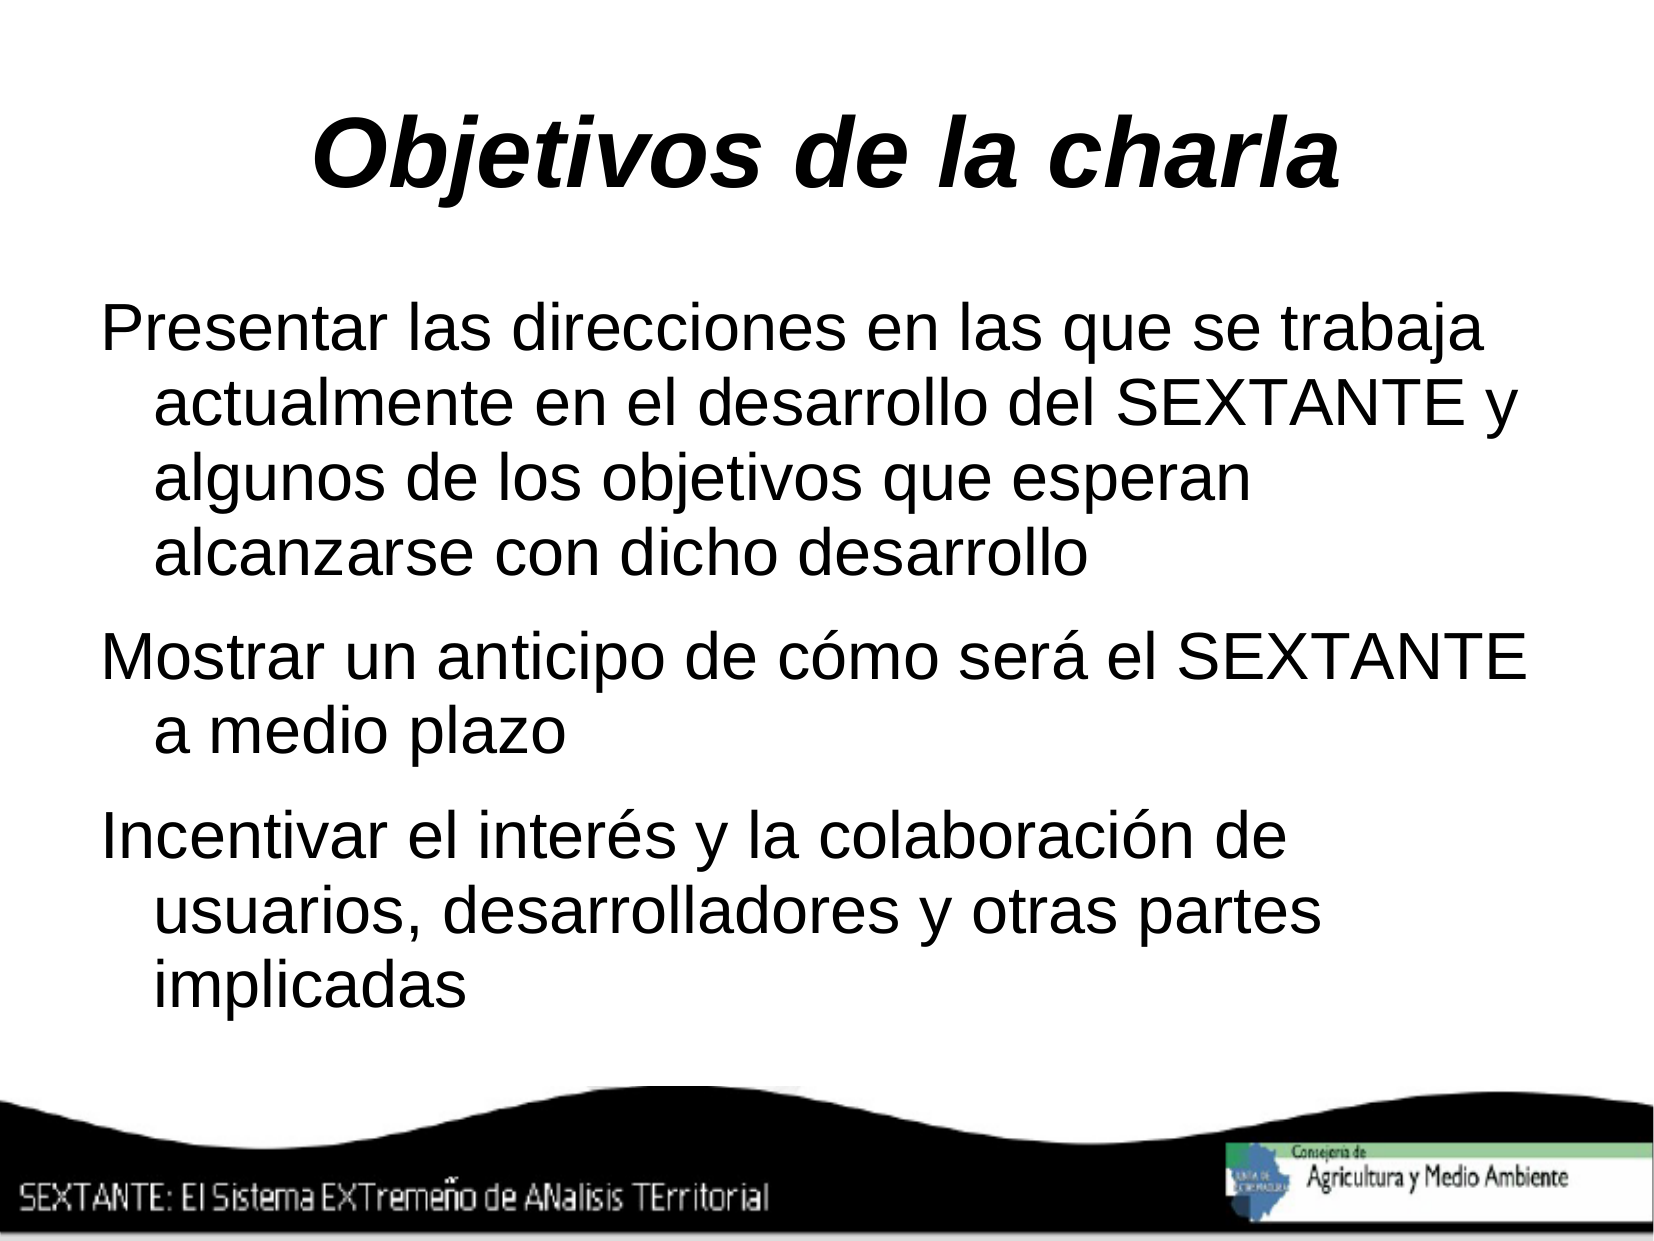

# Objetivos de la charla
Presentar las direcciones en las que se trabaja actualmente en el desarrollo del SEXTANTE y algunos de los objetivos que esperan alcanzarse con dicho desarrollo
Mostrar un anticipo de cómo será el SEXTANTE a medio plazo
Incentivar el interés y la colaboración de usuarios, desarrolladores y otras partes implicadas